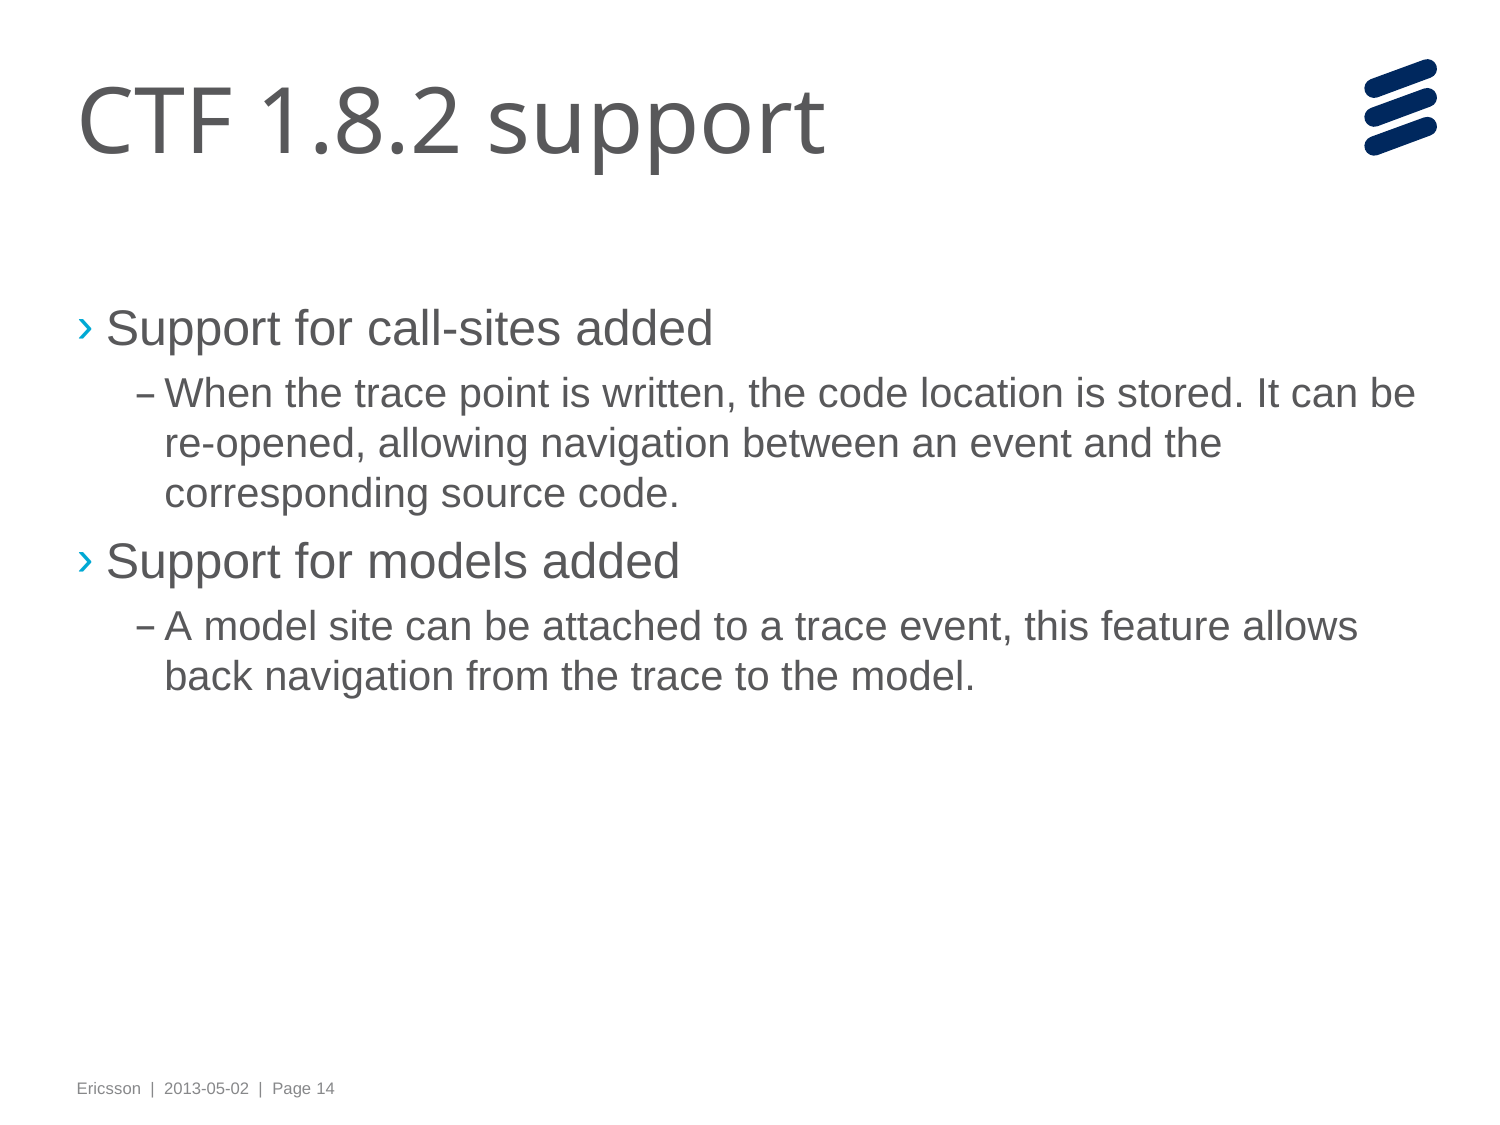

# CTF 1.8.2 support
Support for call-sites added
When the trace point is written, the code location is stored. It can be re-opened, allowing navigation between an event and the corresponding source code.
Support for models added
A model site can be attached to a trace event, this feature allows back navigation from the trace to the model.